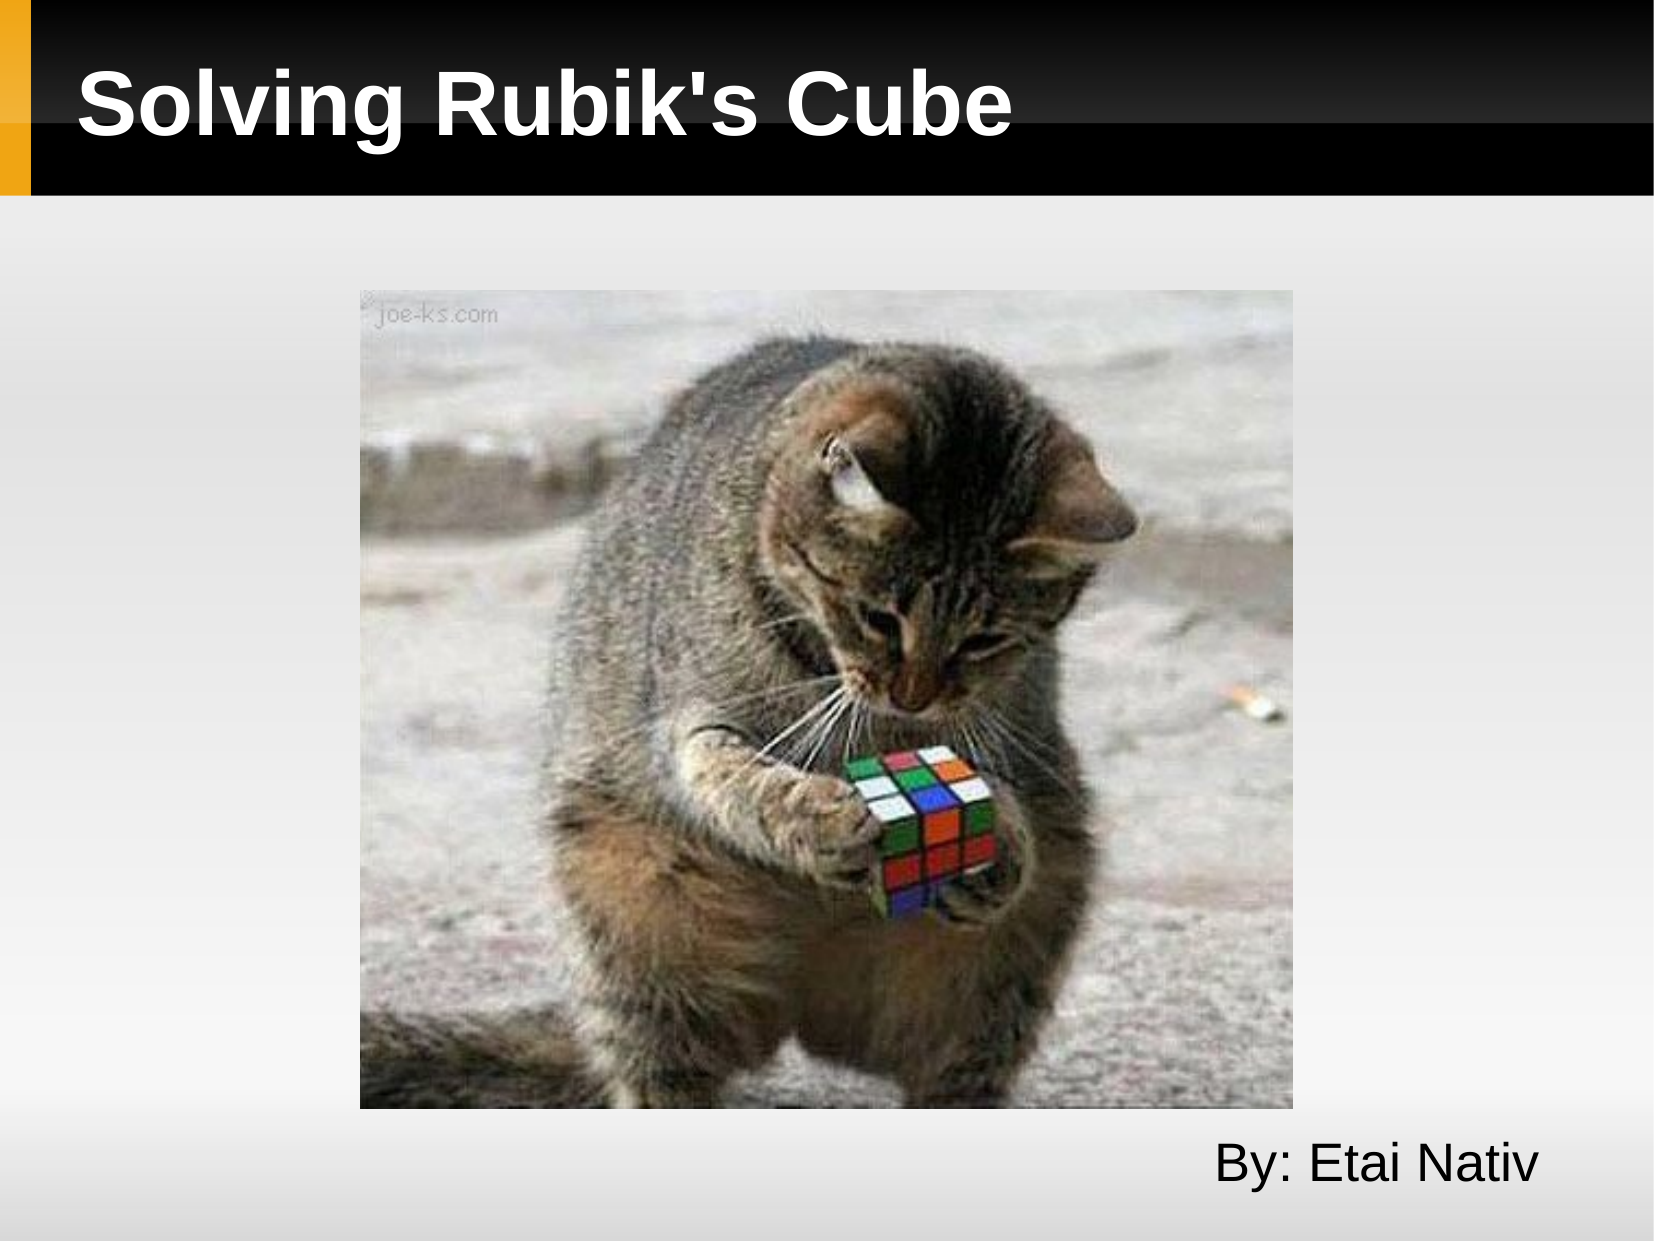

# Solving Rubik's Cube
By: Etai Nativ